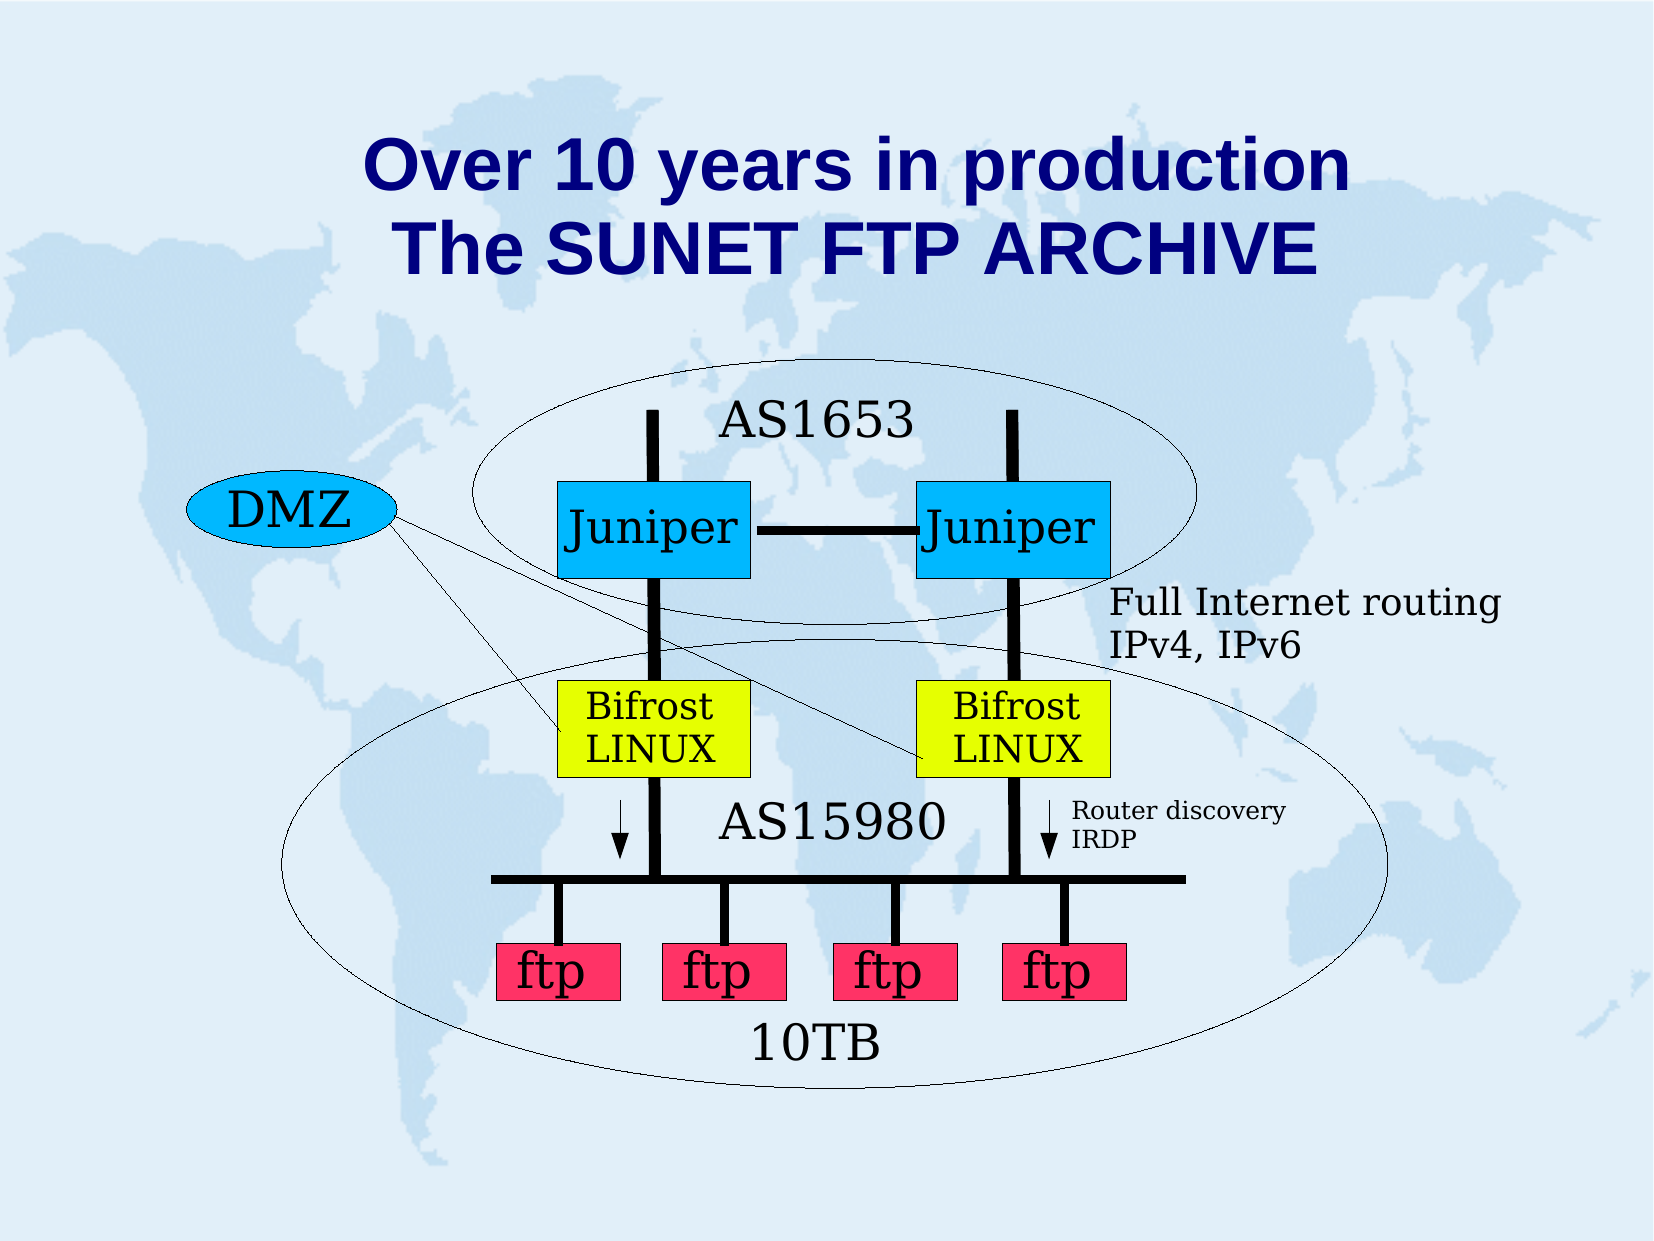

# Over 10 years in production The SUNET FTP ARCHIVE
AS1653
DMZ
Juniper
Juniper
Full Internet routing
IPv4, IPv6
Bifrost
LINUX
Bifrost
LINUX
AS15980
Router discovery
IRDP
ftp
ftp
ftp
ftp
10TB